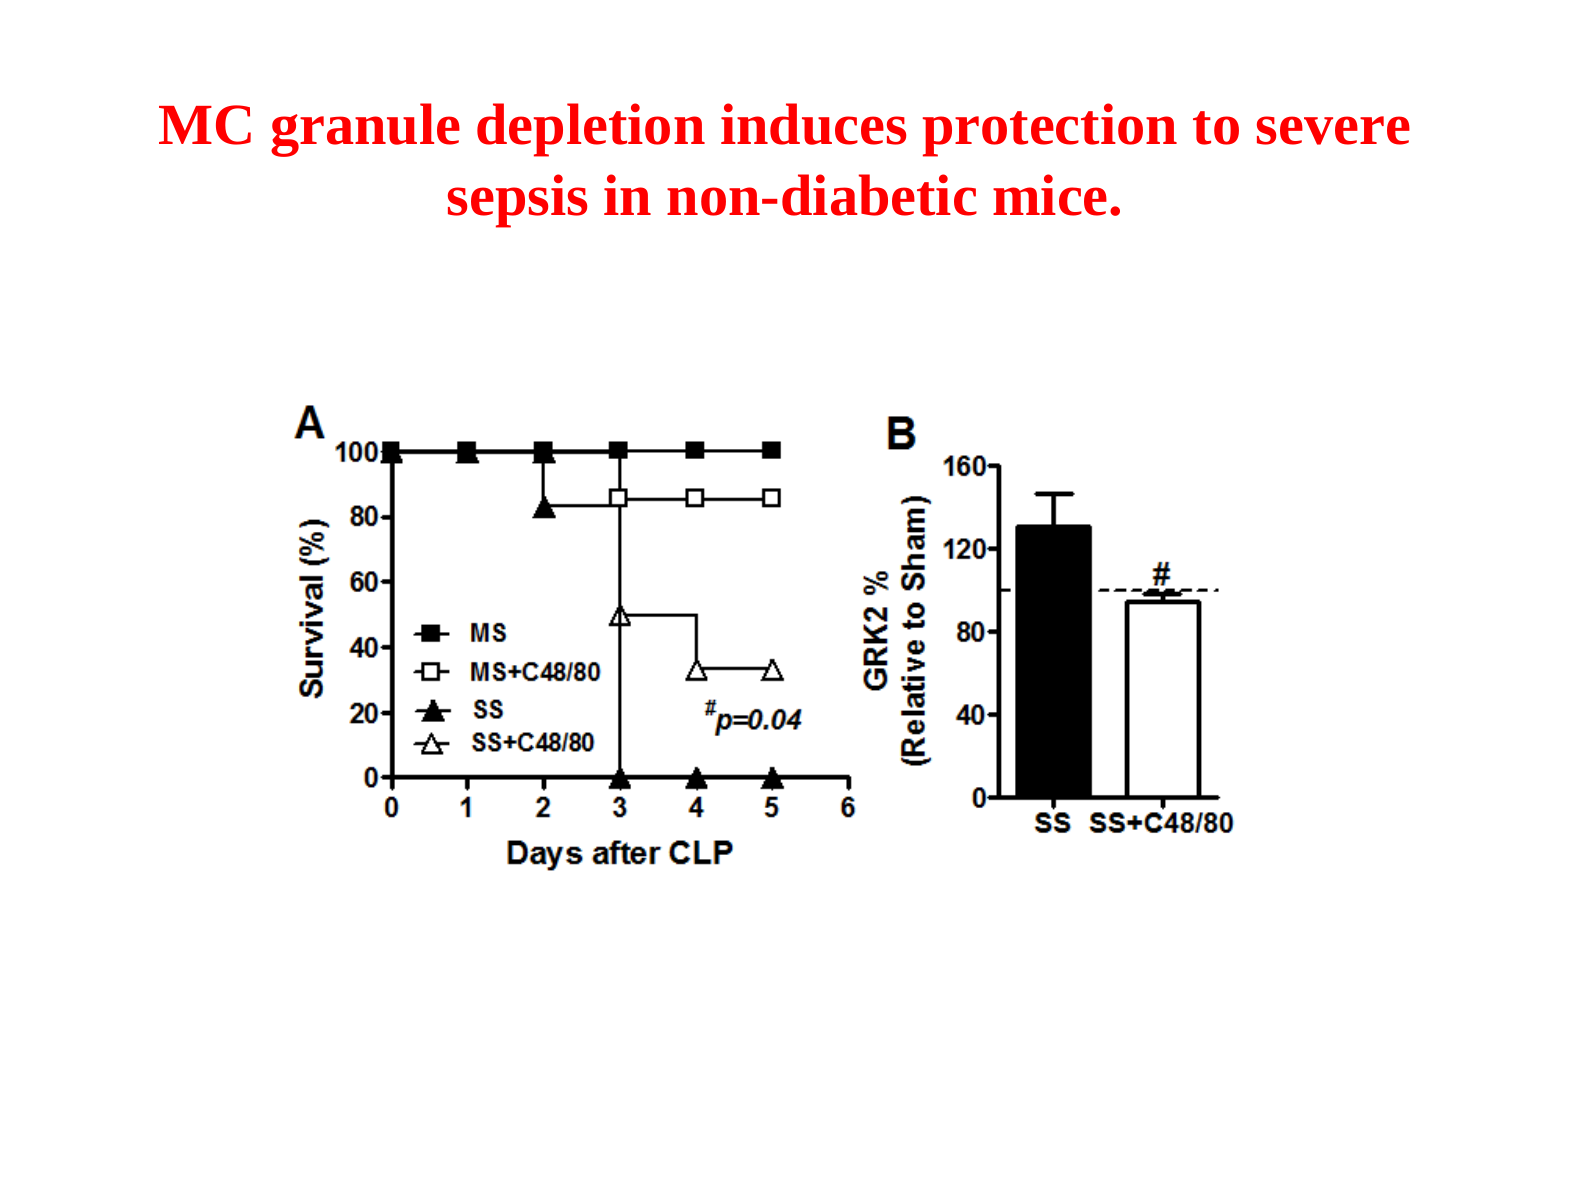

# MC granule depletion induces protection to severe sepsis in non-diabetic mice.